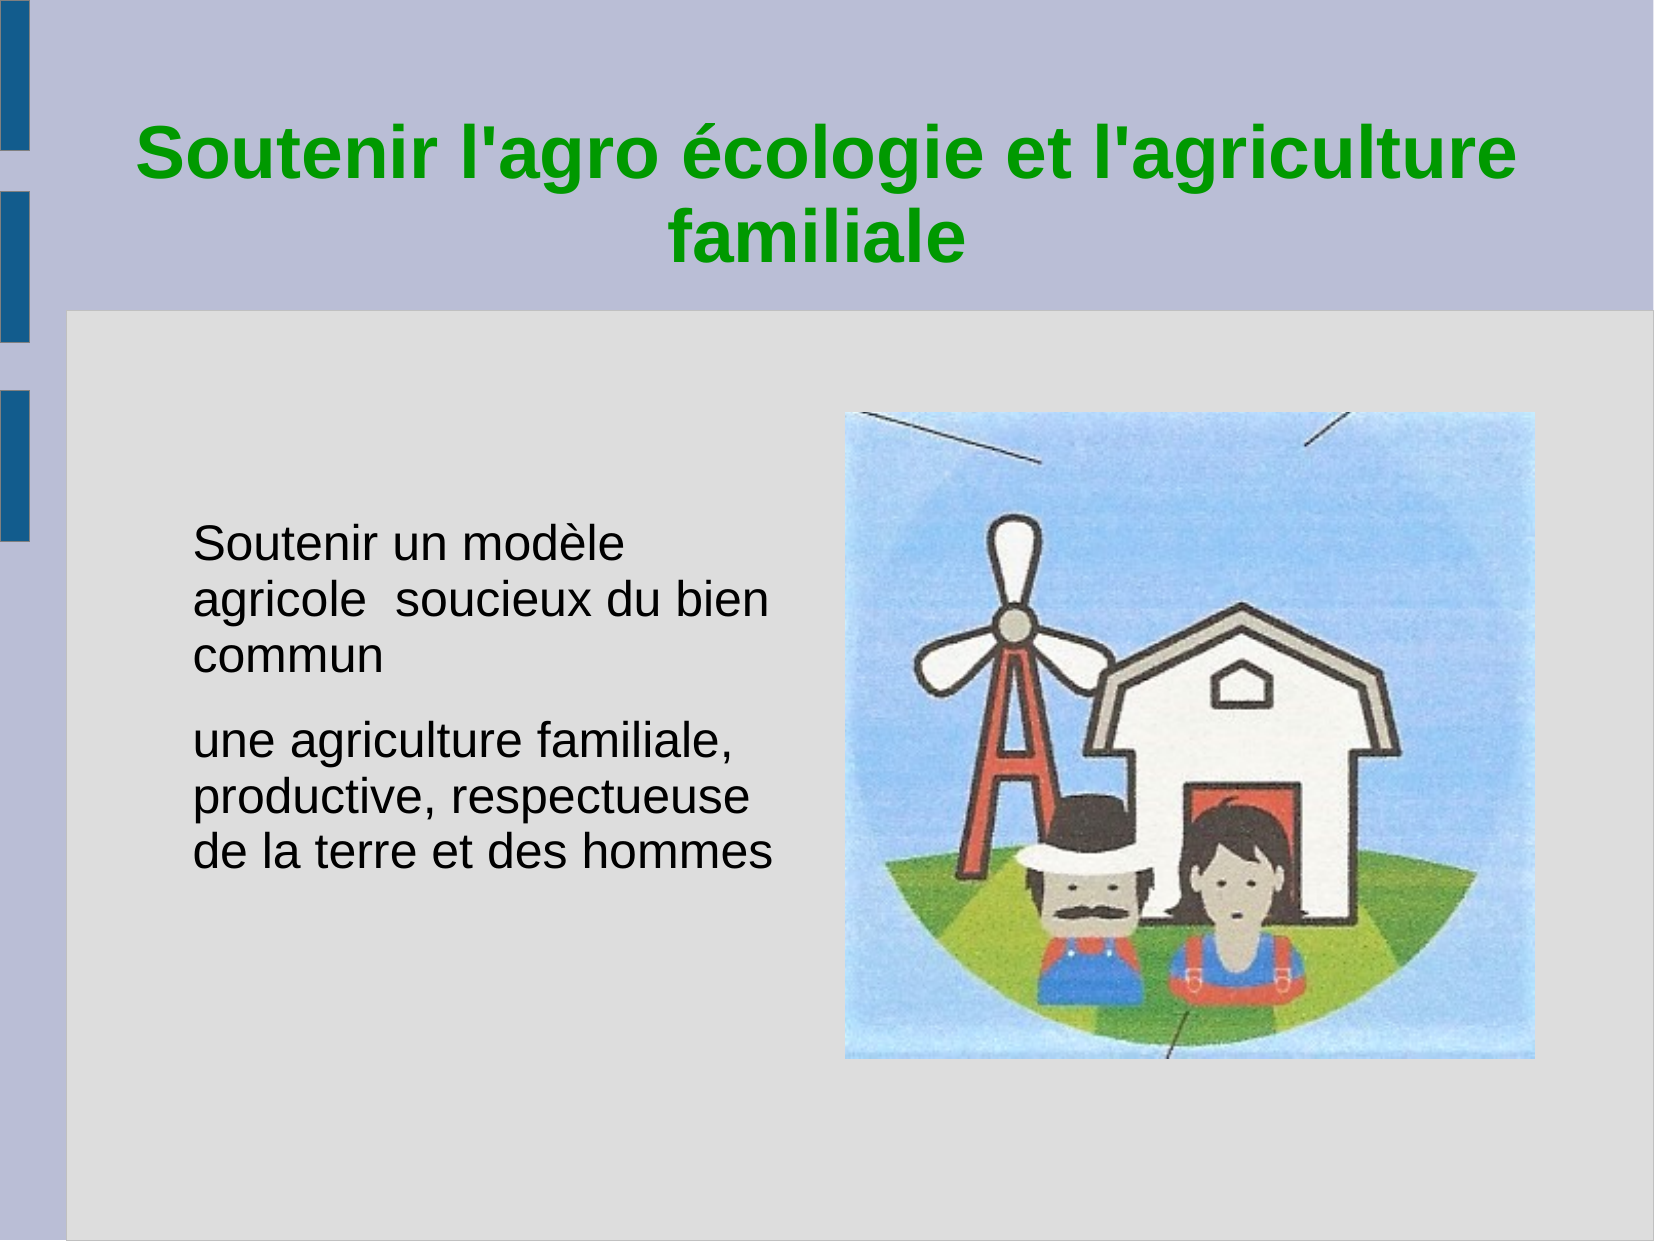

# Soutenir l'agro écologie et l'agriculture familiale
Soutenir un modèle agricole soucieux du bien commun
une agriculture familiale, productive, respectueuse de la terre et des hommes